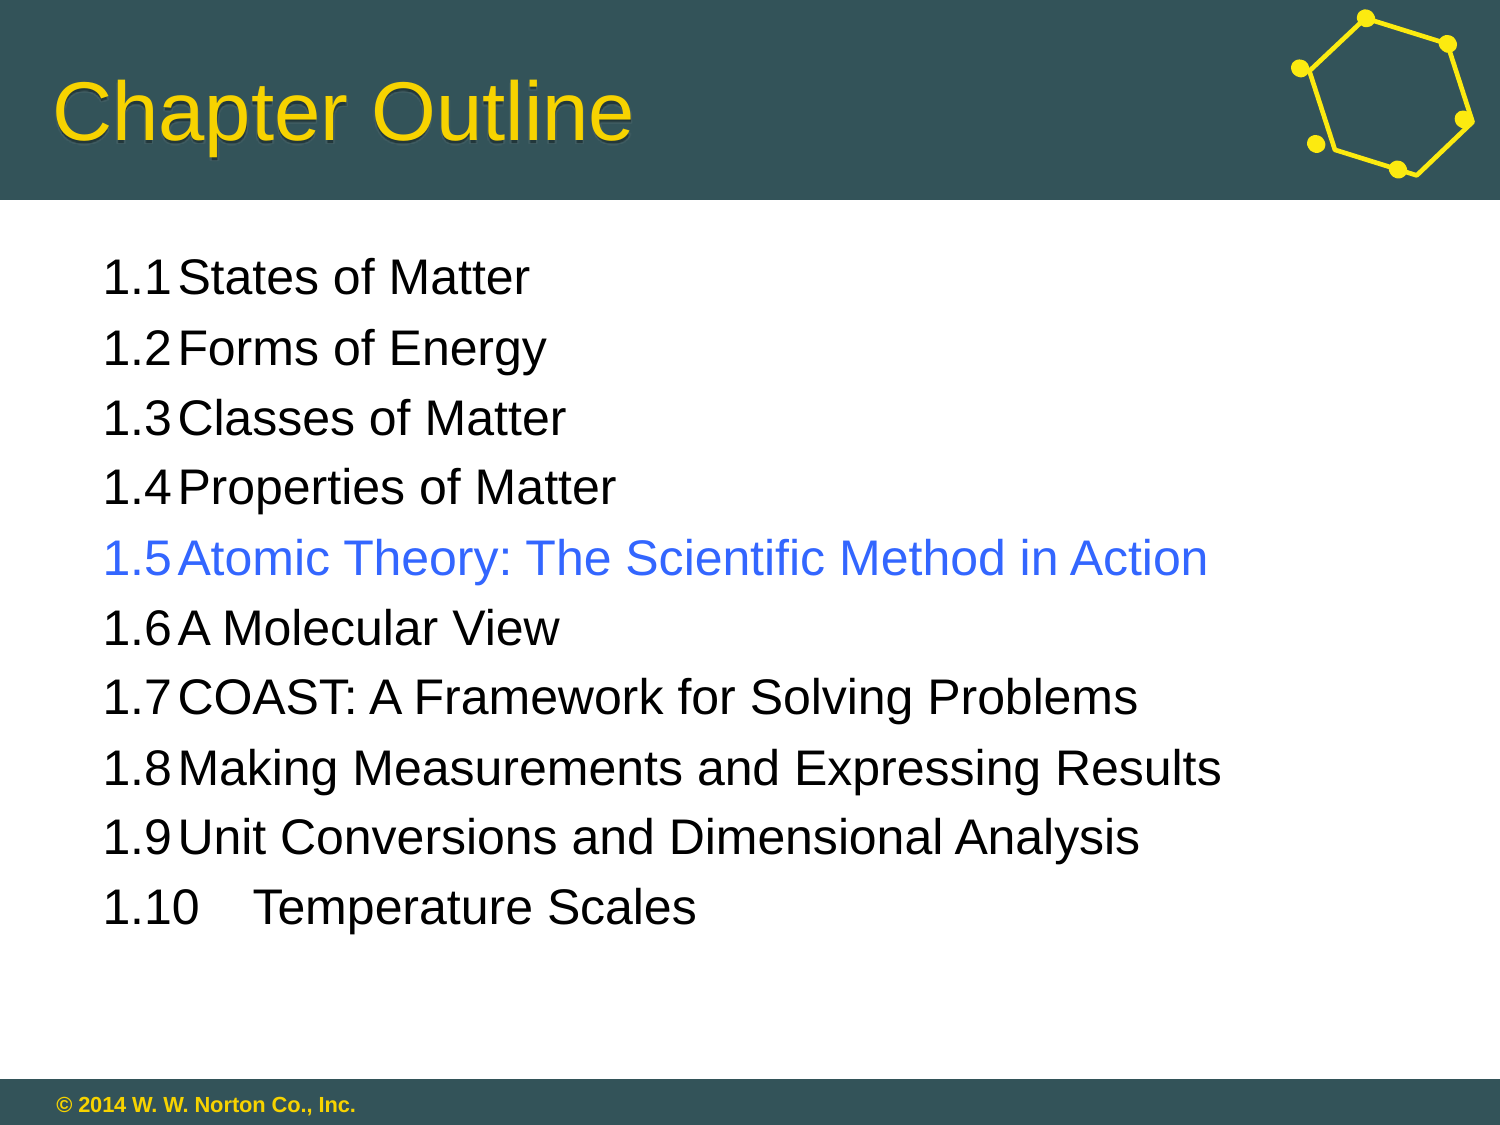

Chapter Outline
# 1.1	States of Matter
1.2	Forms of Energy
1.3	Classes of Matter
1.4	Properties of Matter
1.5	Atomic Theory: The Scientific Method in Action
1.6	A Molecular View
1.7	COAST: A Framework for Solving Problems
1.8	Making Measurements and Expressing Results
1.9	Unit Conversions and Dimensional Analysis
1.10	Temperature Scales